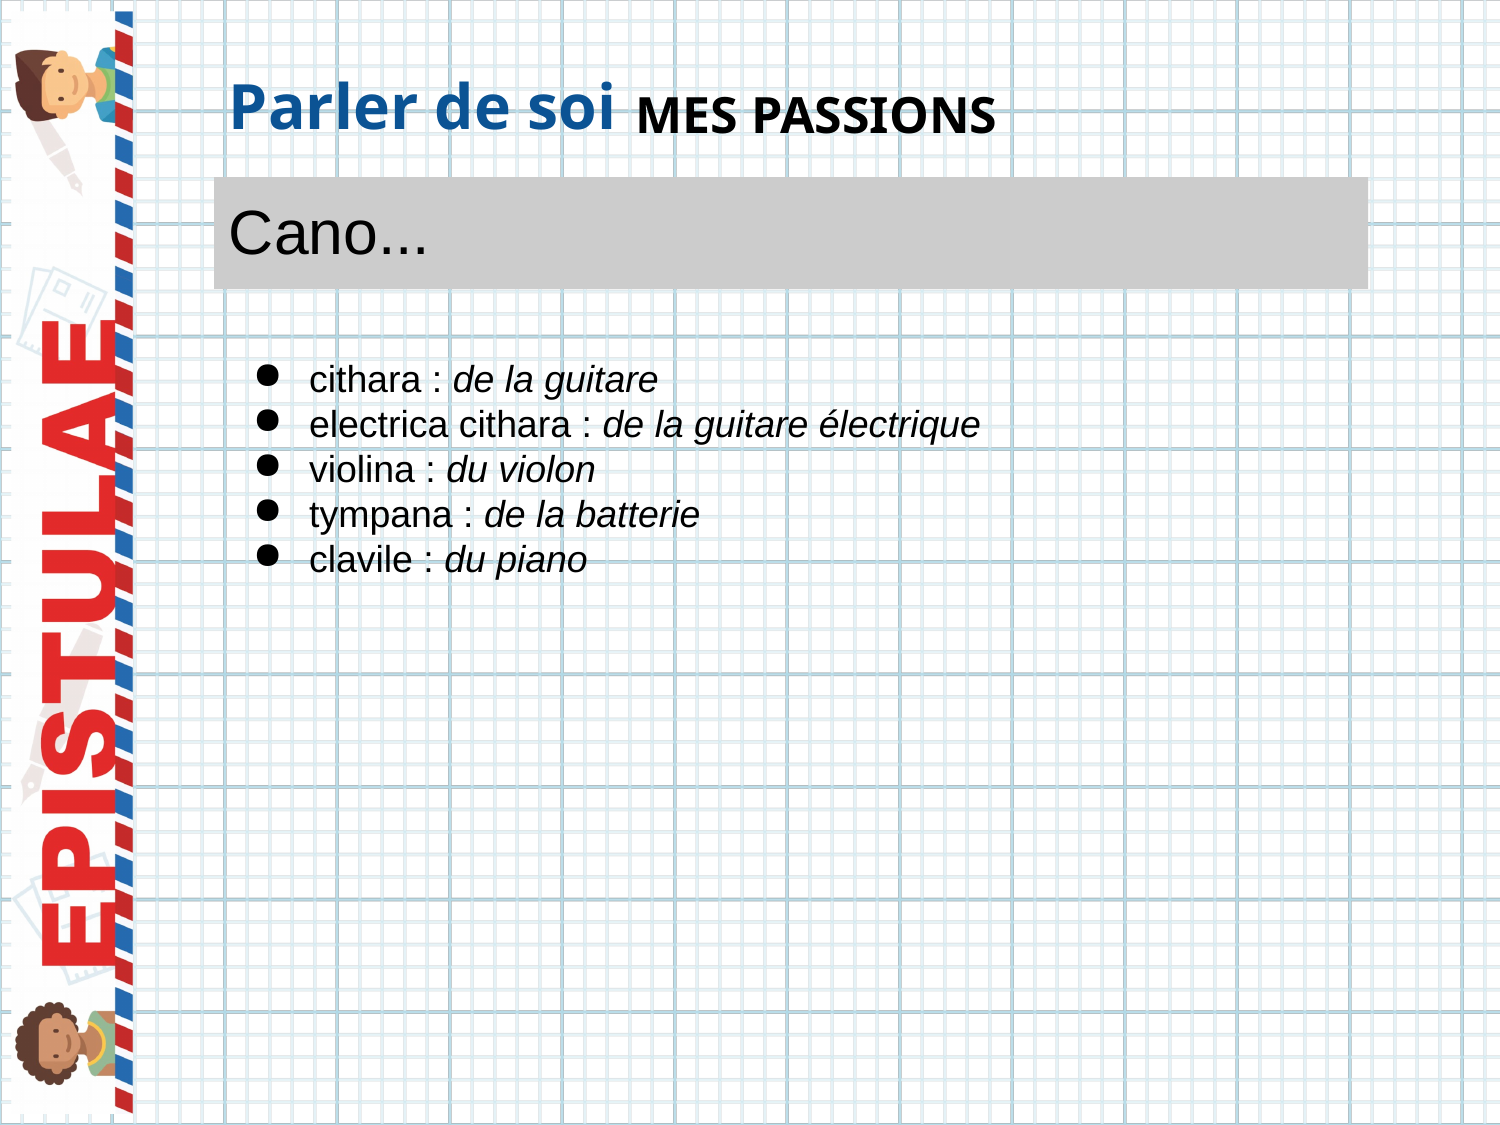

Parler de soi
MES PASSIONS
Cano...
cithara : de la guitare
electrica cithara : de la guitare électrique
violina : du violon
tympana : de la batterie
clavile : du piano